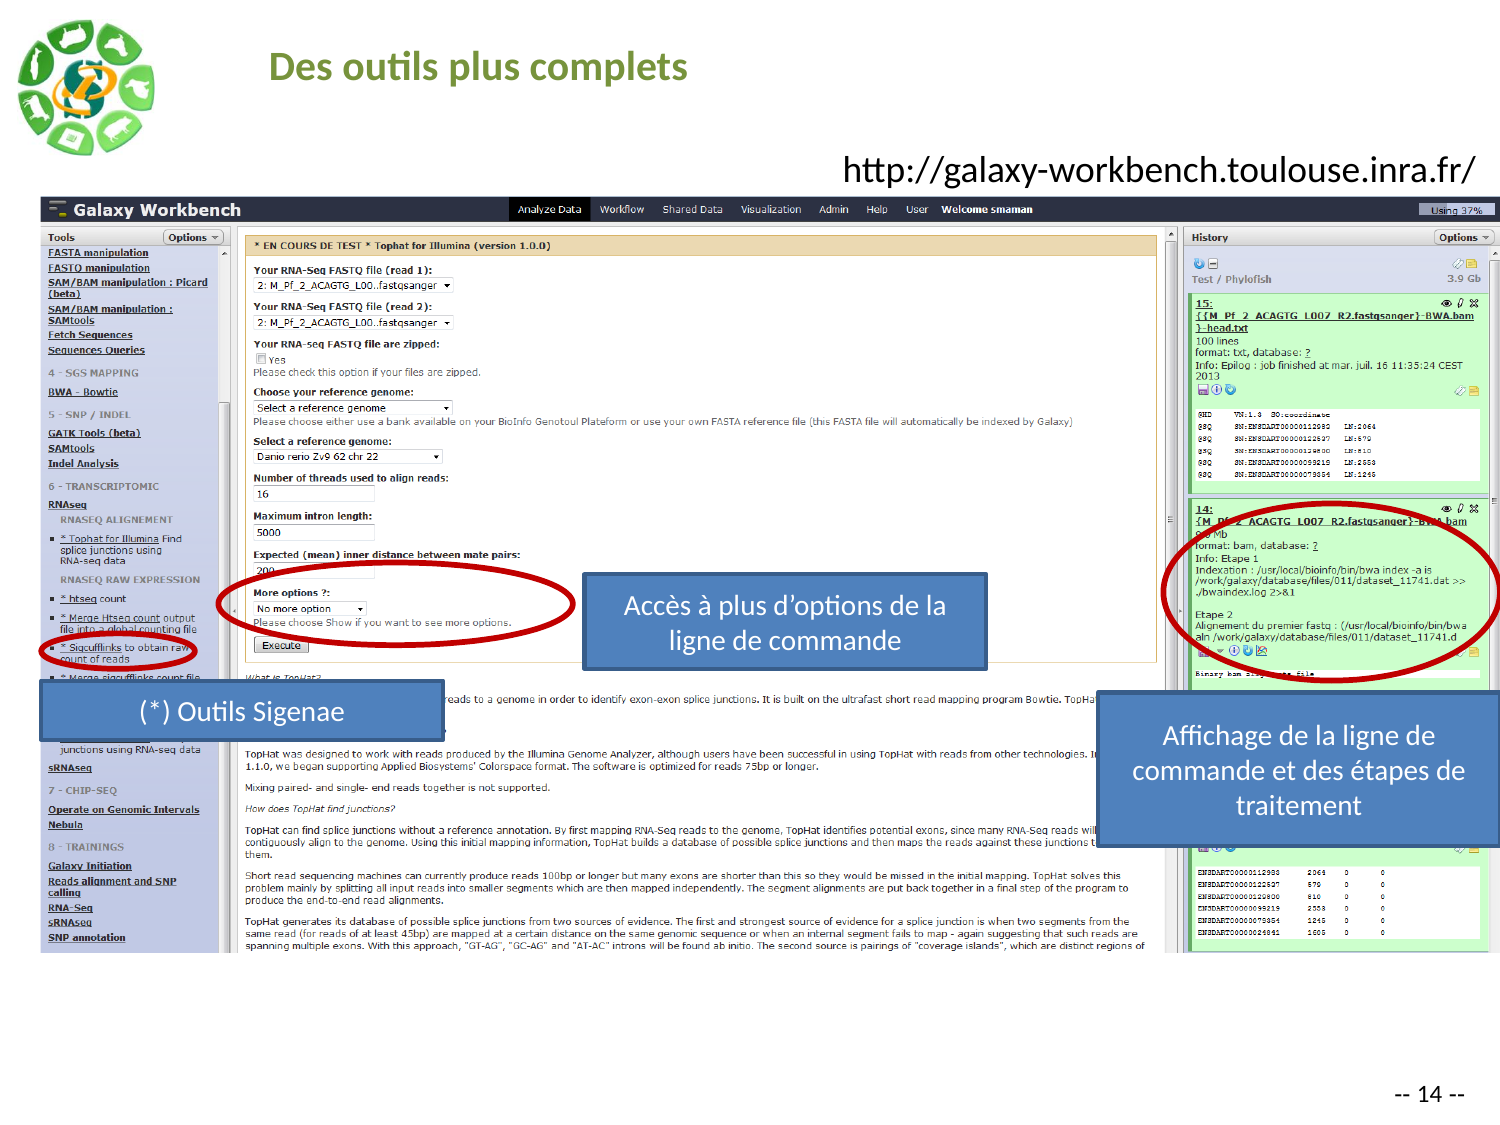

Des outils plus complets
http://galaxy-workbench.toulouse.inra.fr/
Accès à plus d’options de la ligne de commande
(*) Outils Sigenae
Affichage de la ligne de commande et des étapes de traitement